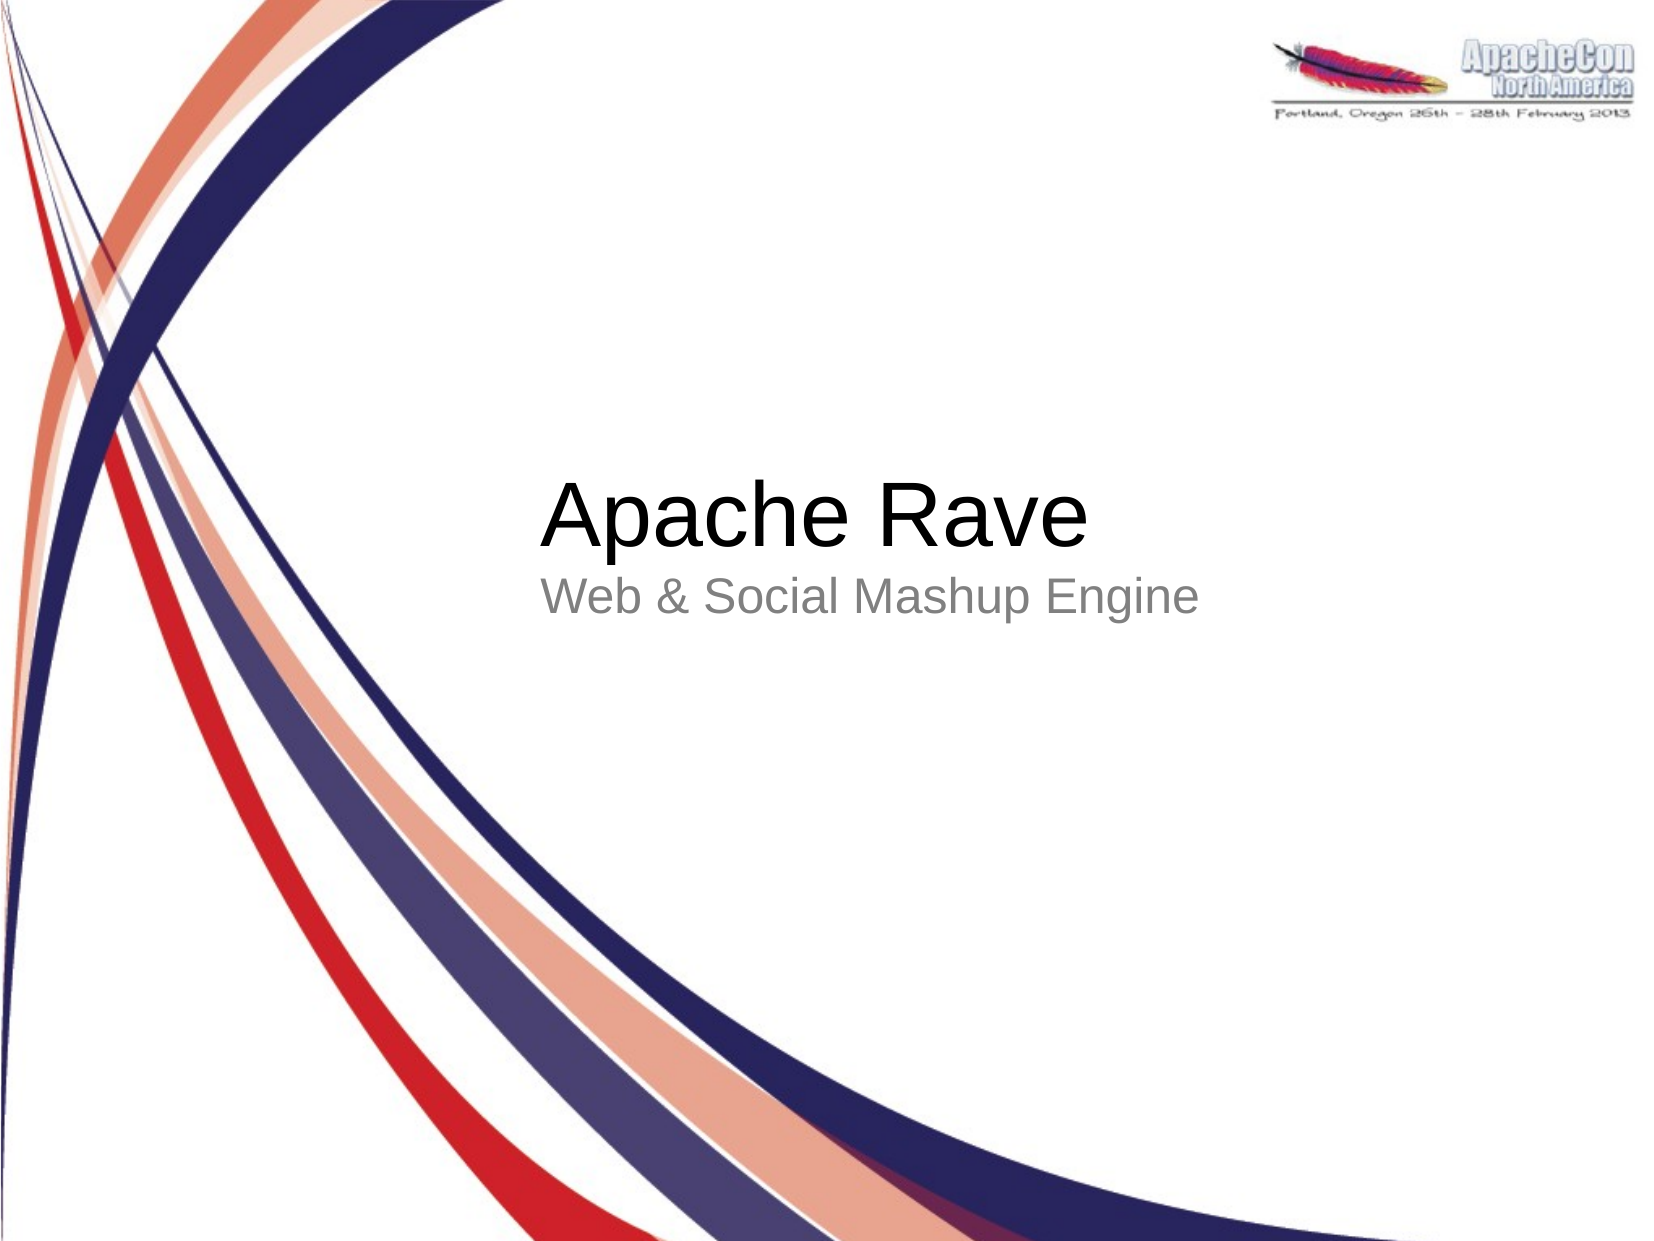

# Apache Rave
Web & Social Mashup Engine